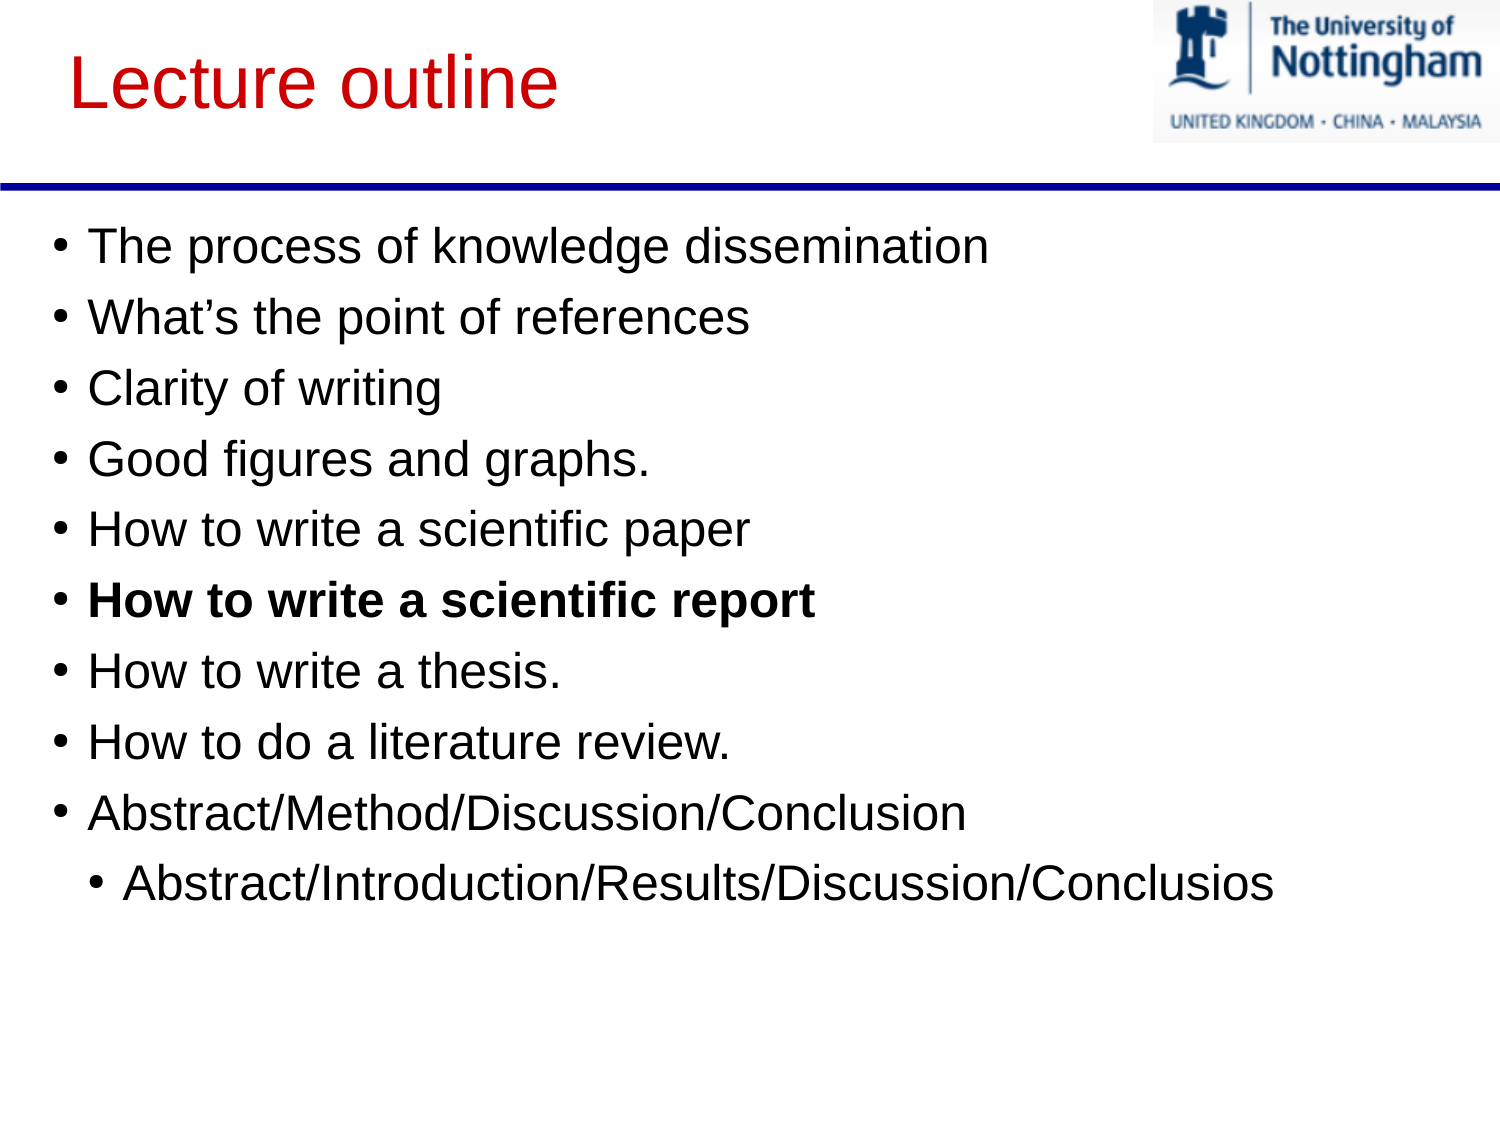

Lecture outline
The process of knowledge dissemination
What’s the point of references
Clarity of writing
Good figures and graphs.
How to write a scientific paper
How to write a scientific report
How to write a thesis.
How to do a literature review.
Abstract/Method/Discussion/Conclusion
Abstract/Introduction/Results/Discussion/Conclusios